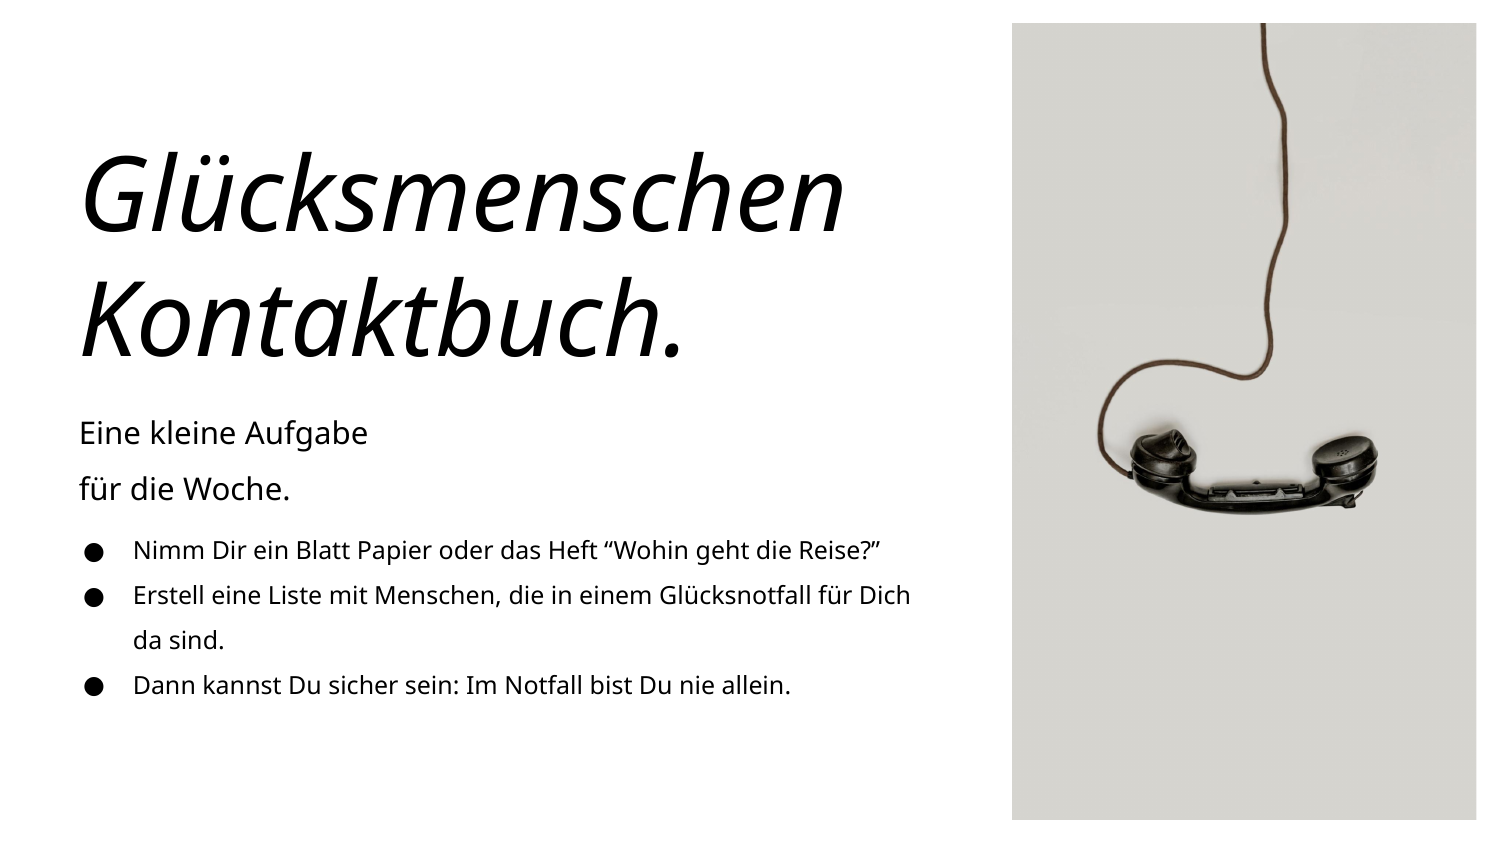

Glücksmenschen Kontaktbuch.
Eine kleine Aufgabe
für die Woche.
Nimm Dir ein Blatt Papier oder das Heft “Wohin geht die Reise?”
Erstell eine Liste mit Menschen, die in einem Glücksnotfall für Dich da sind.
Dann kannst Du sicher sein: Im Notfall bist Du nie allein.